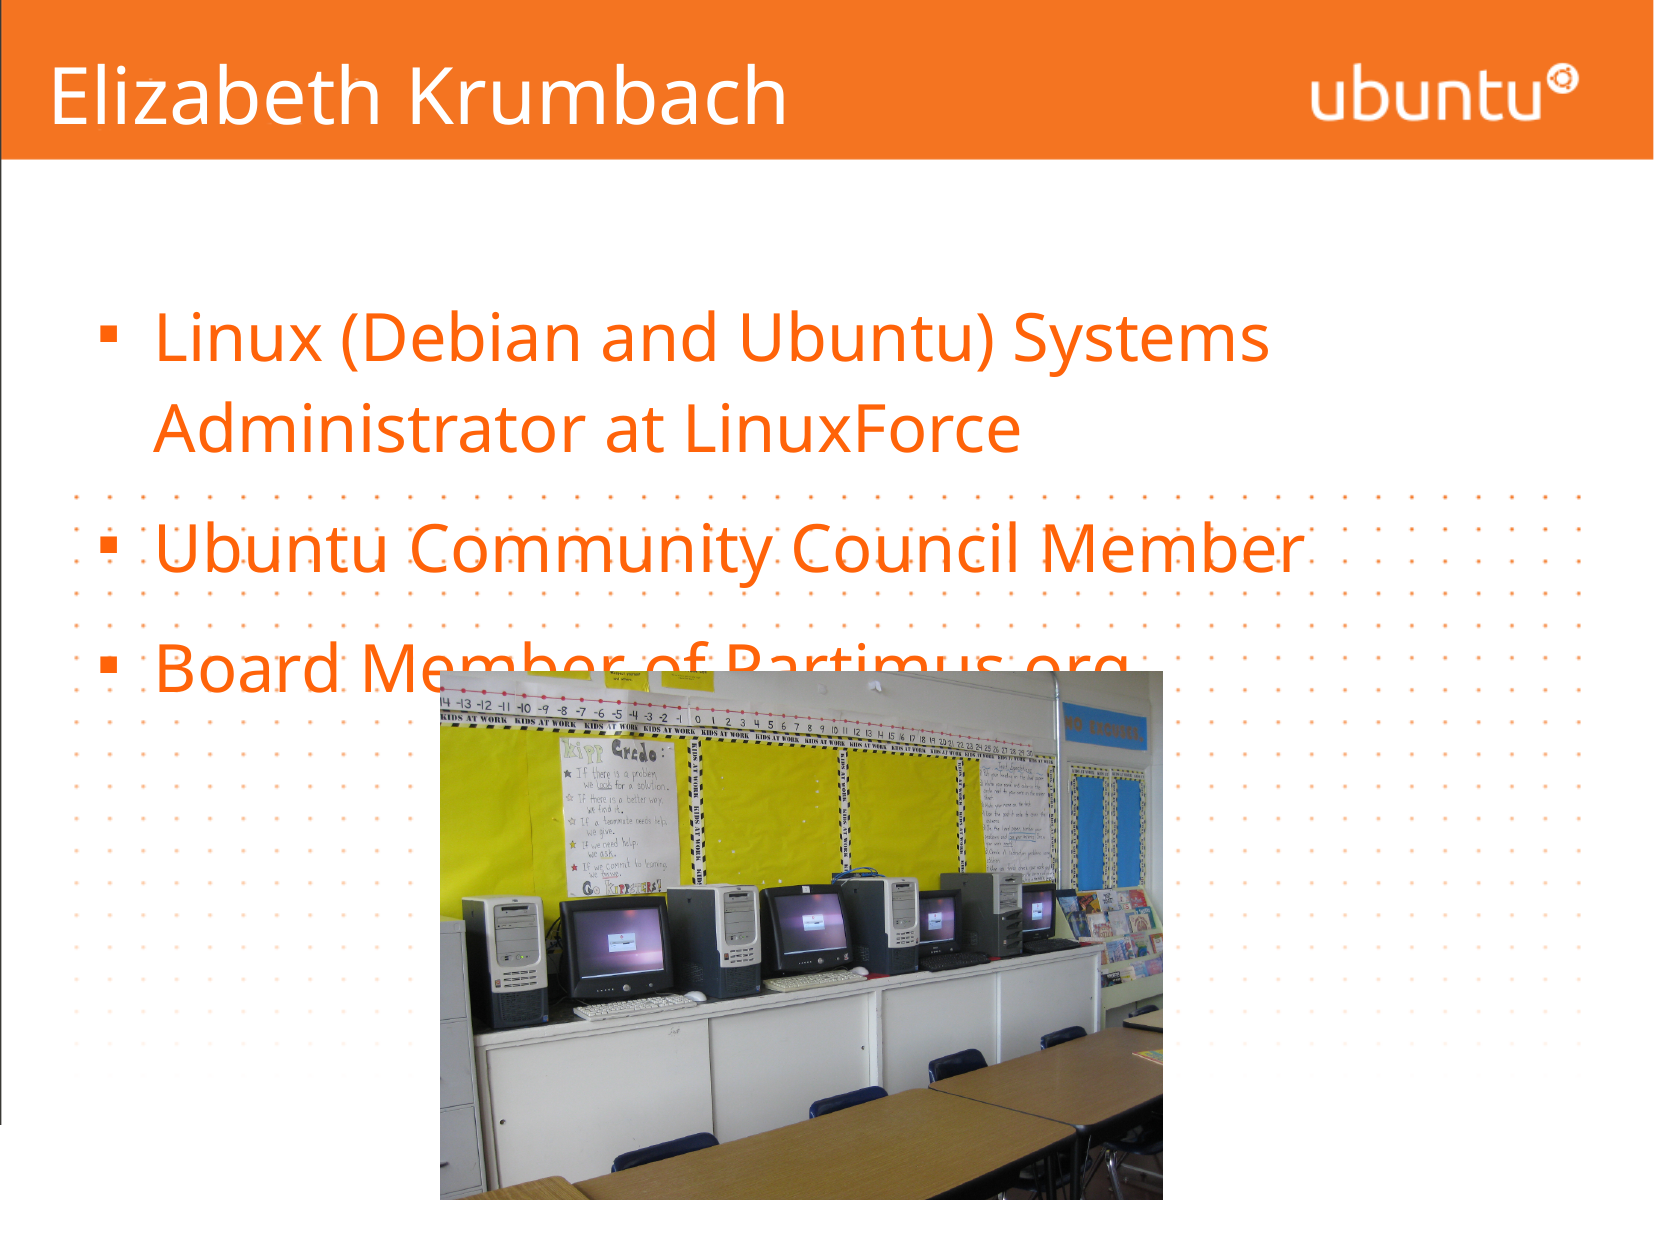

# Elizabeth Krumbach
Linux (Debian and Ubuntu) Systems Administrator at LinuxForce
Ubuntu Community Council Member
Board Member of Partimus.org